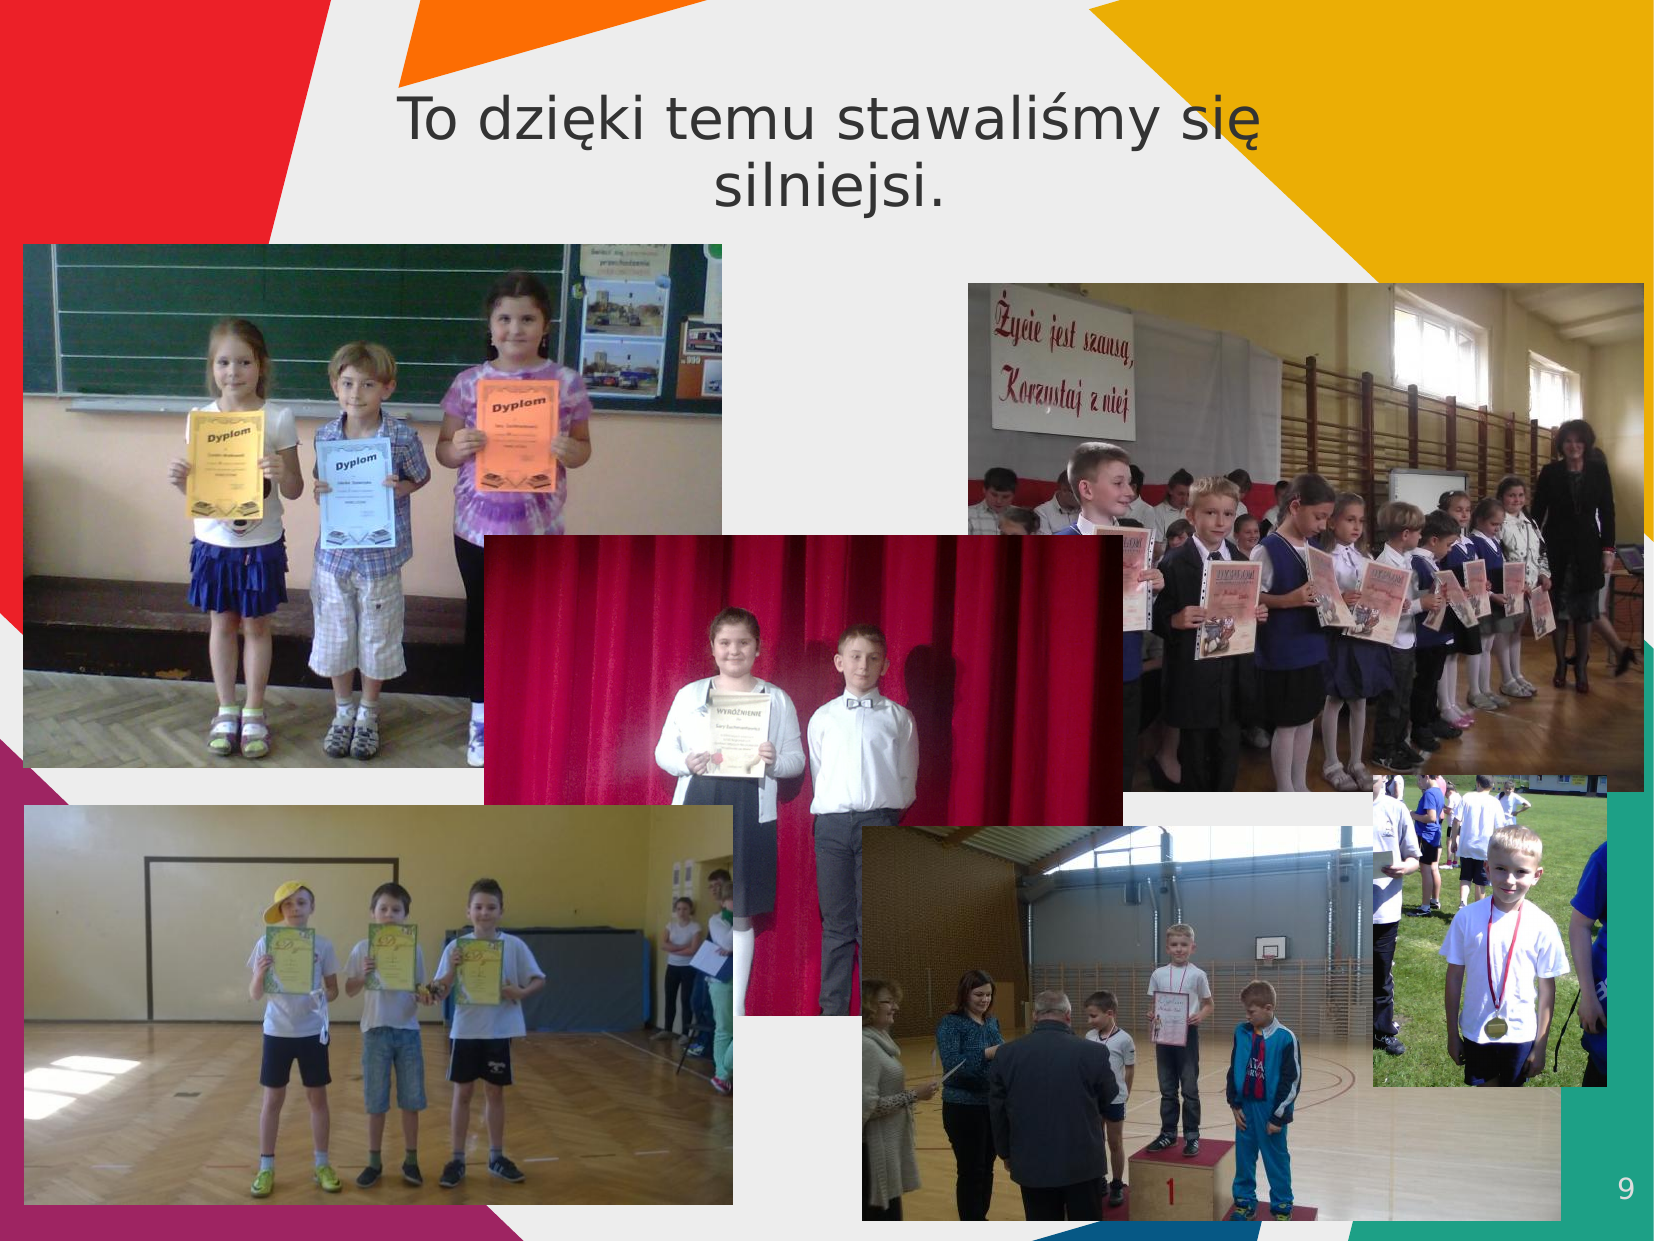

# To dzięki temu stawaliśmy się silniejsi.
9